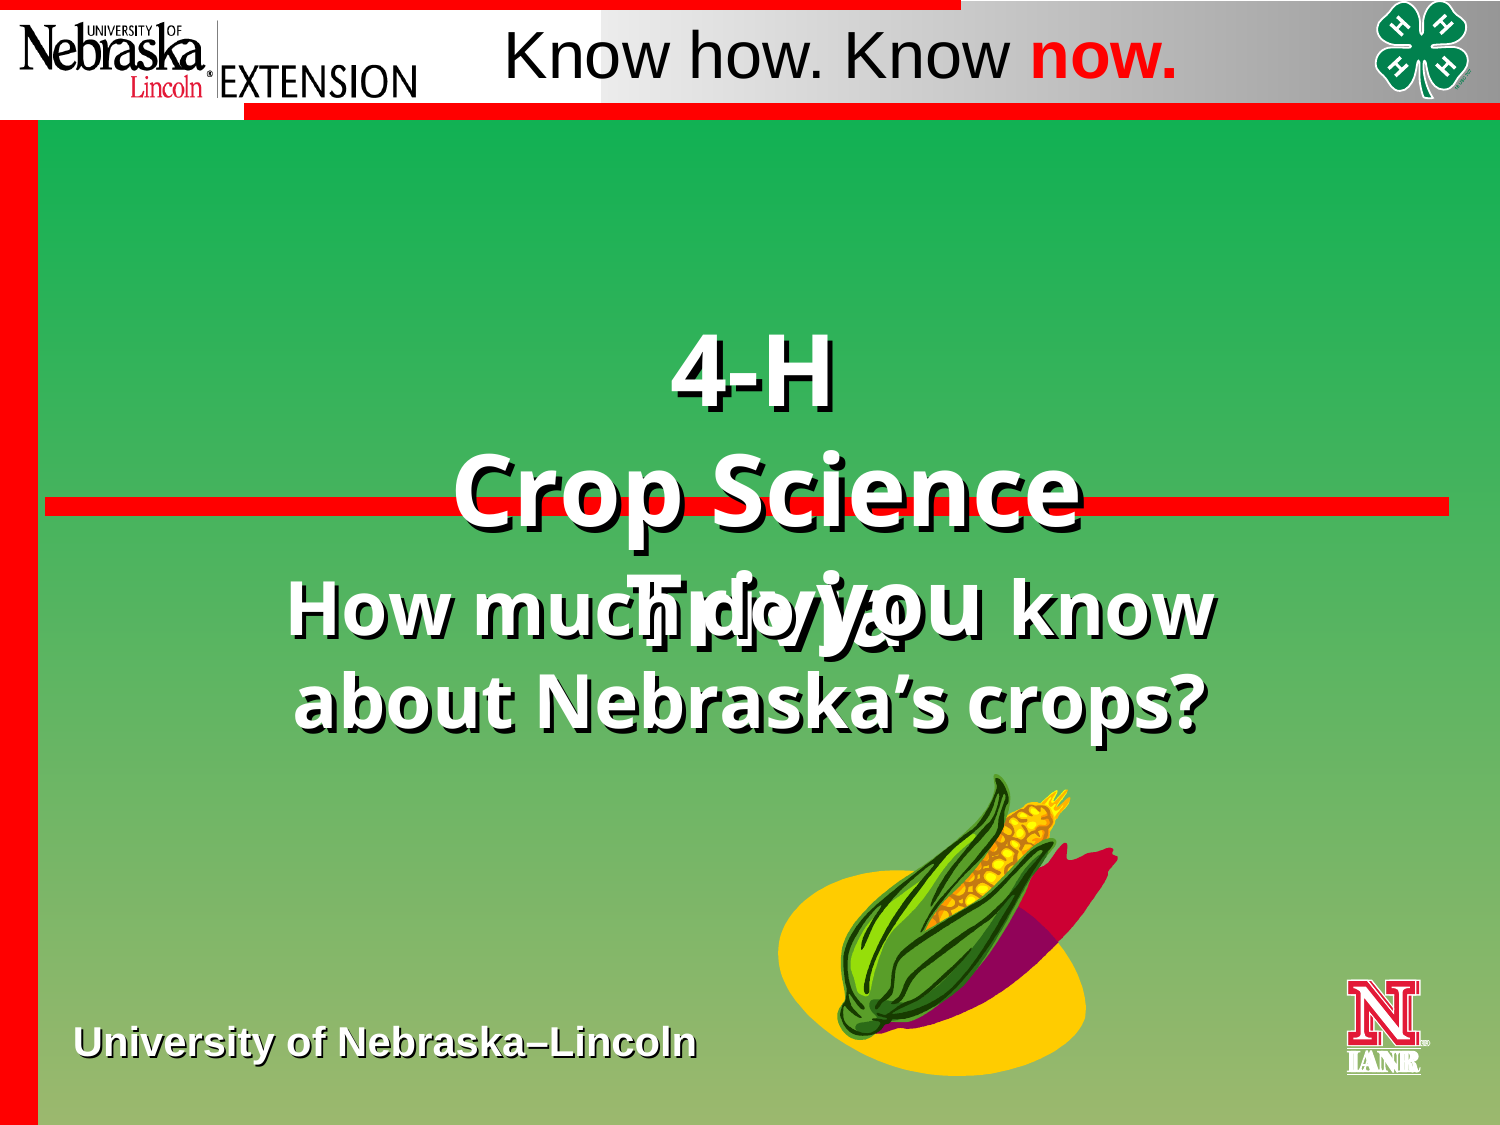

# 4-H Crop Science Trivia
How much do you know about Nebraska’s crops?